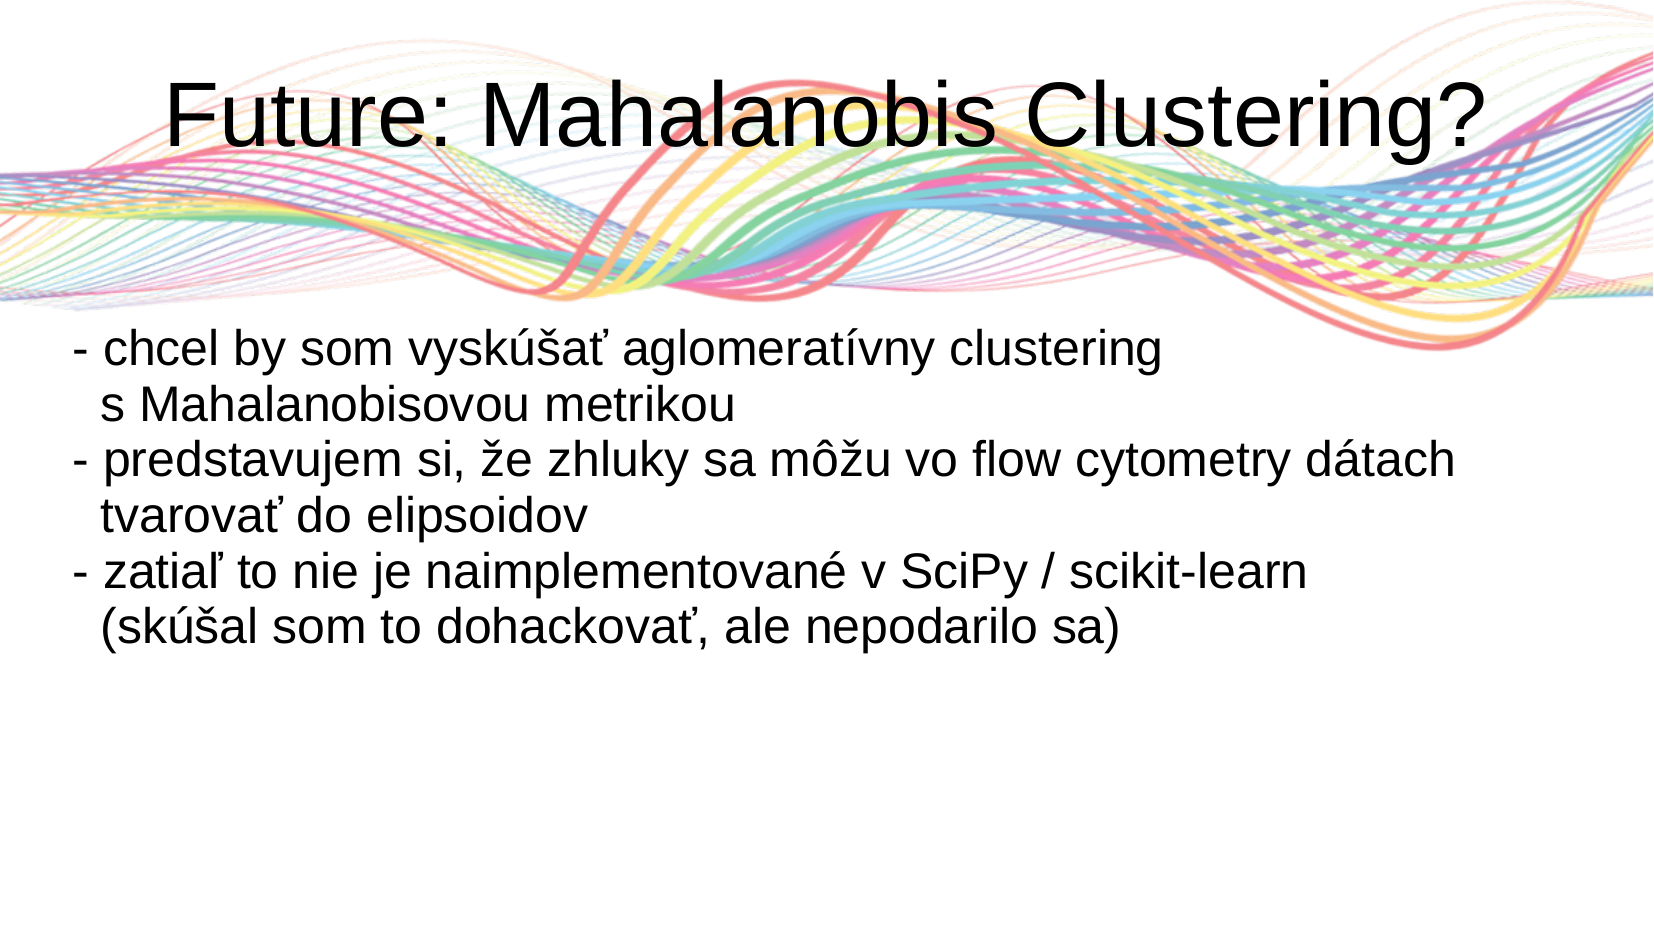

# Future: Mahalanobis Clustering?
- chcel by som vyskúšať aglomeratívny clustering
 s Mahalanobisovou metrikou
- predstavujem si, že zhluky sa môžu vo flow cytometry dátach
 tvarovať do elipsoidov
- zatiaľ to nie je naimplementované v SciPy / scikit-learn
 (skúšal som to dohackovať, ale nepodarilo sa)